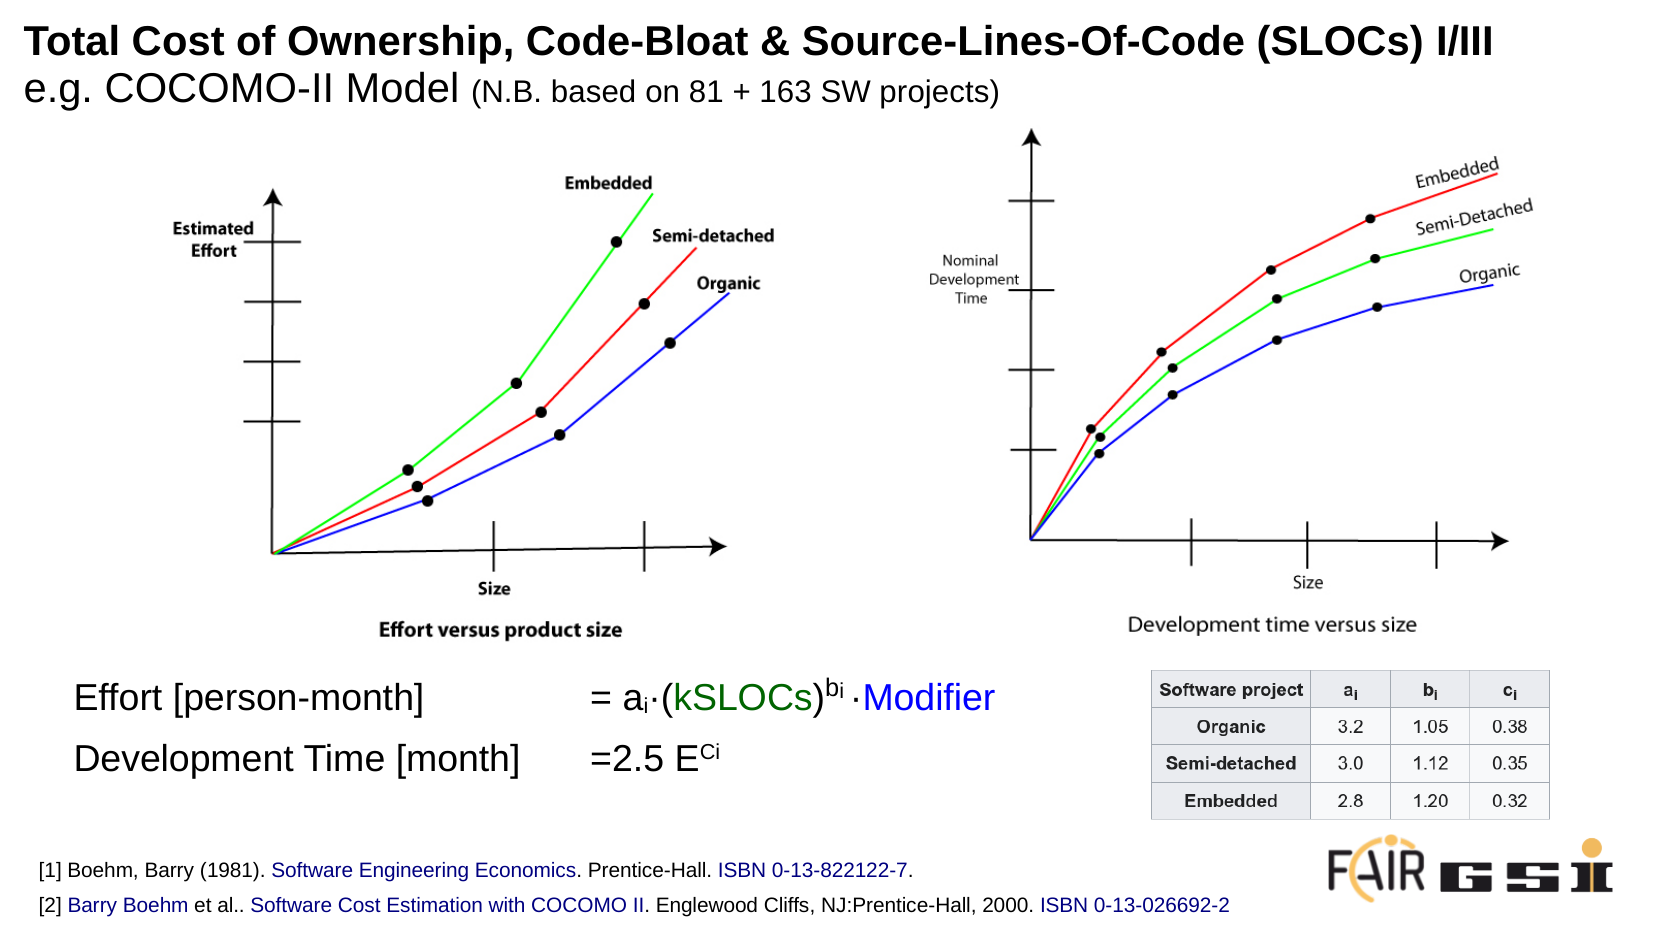

# Total Cost of Ownership, Code-Bloat & Source-Lines-Of-Code (SLOCs) I/III e.g. COCOMO-II Model (N.B. based on 81 + 163 SW projects)
Effort [person-month]			= ai·(kSLOCs)bi ·Modifier
Development Time [month] 	=2.5 ECi
[1] Boehm, Barry (1981). Software Engineering Economics. Prentice-Hall. ISBN 0-13-822122-7.
[2] Barry Boehm et al.. Software Cost Estimation with COCOMO II. Englewood Cliffs, NJ:Prentice-Hall, 2000. ISBN 0-13-026692-2